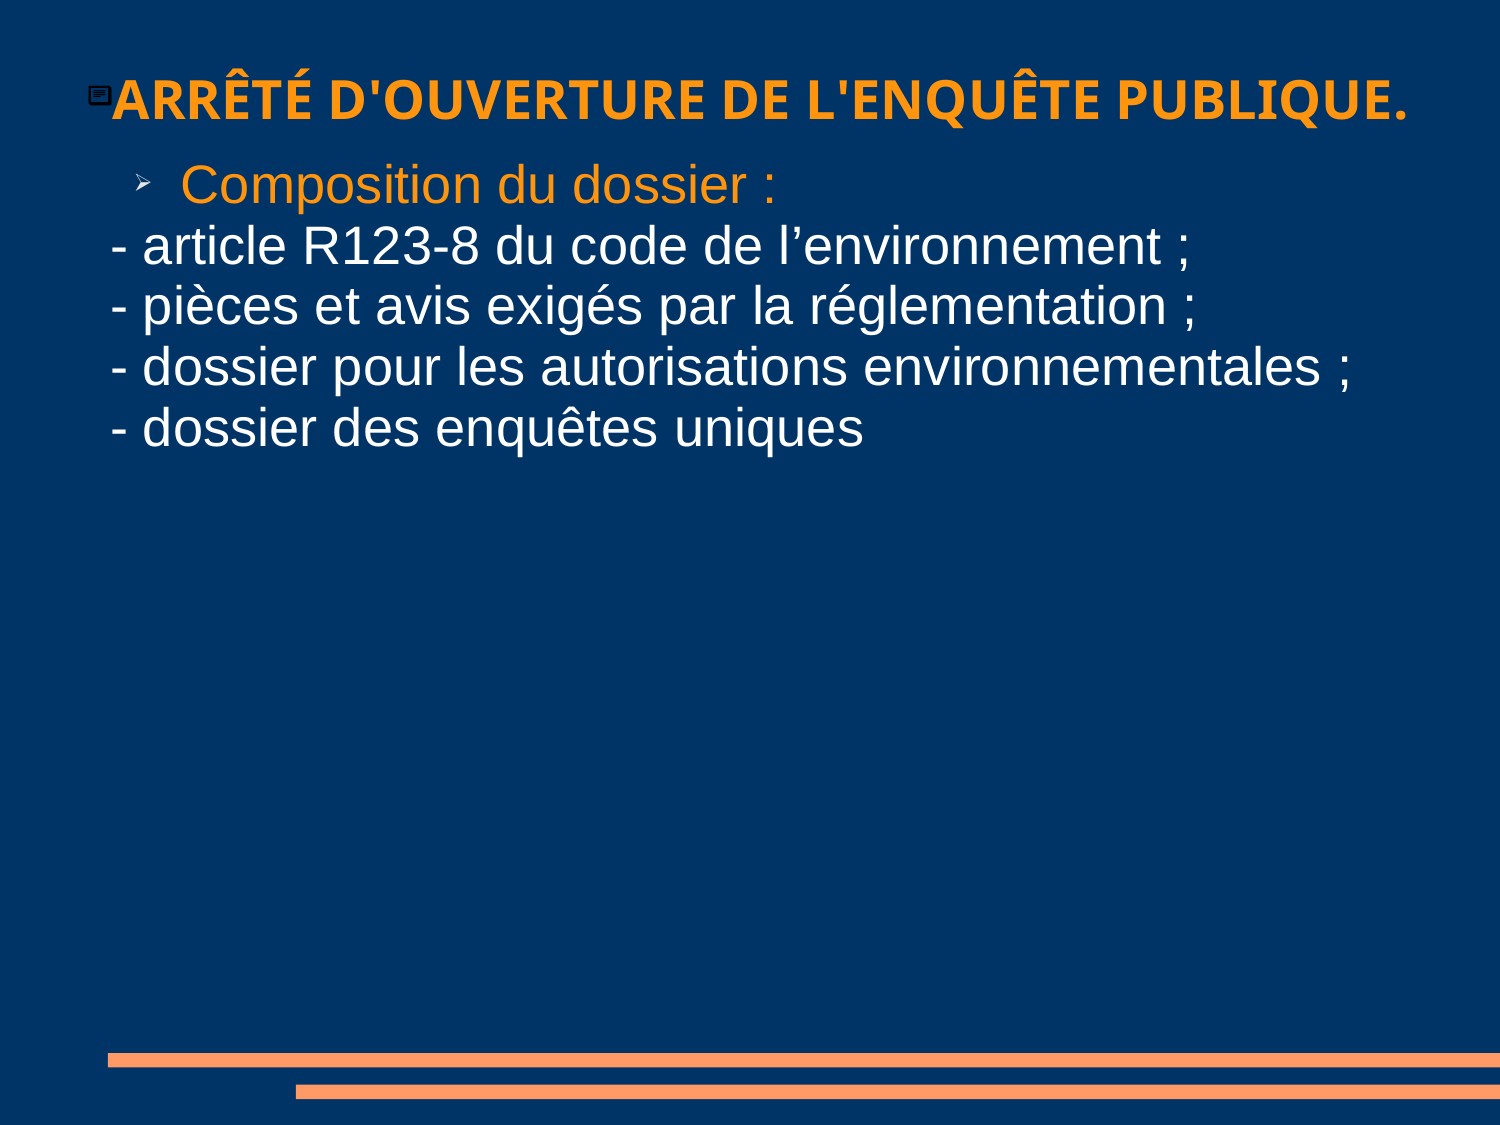

# ARRÊTÉ D'OUVERTURE DE L'ENQUÊTE PUBLIQUE.
Composition du dossier :
- article R123-8 du code de l’environnement ;
- pièces et avis exigés par la réglementation ;
- dossier pour les autorisations environnementales ;
- dossier des enquêtes uniques